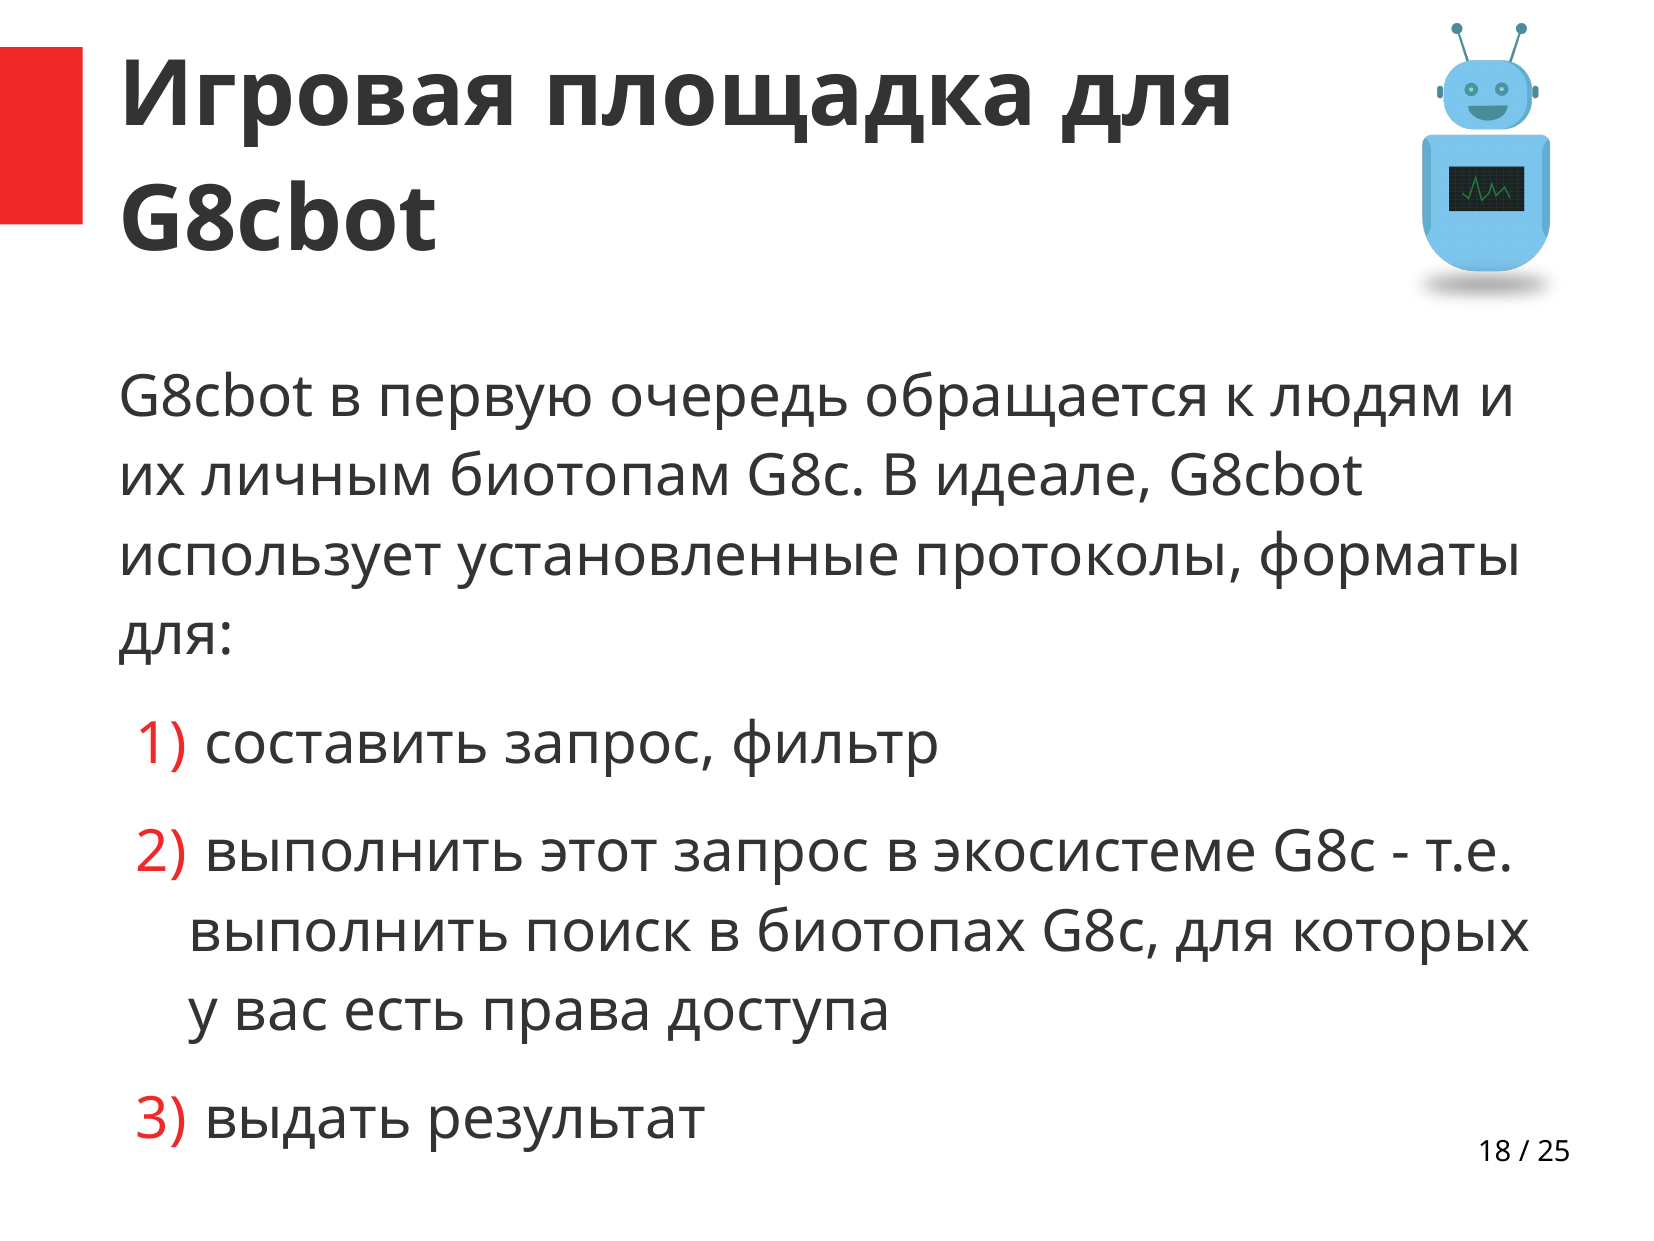

# Игровая площадка для G8cbot
G8cbot в первую очередь обращается к людям и их личным биотопам G8c. В идеале, G8cbot использует установленные протоколы, форматы для:
 составить запрос, фильтр
 выполнить этот запрос в экосистеме G8c - т.е. выполнить поиск в биотопах G8c, для которых у вас есть права доступа
 выдать результат
18